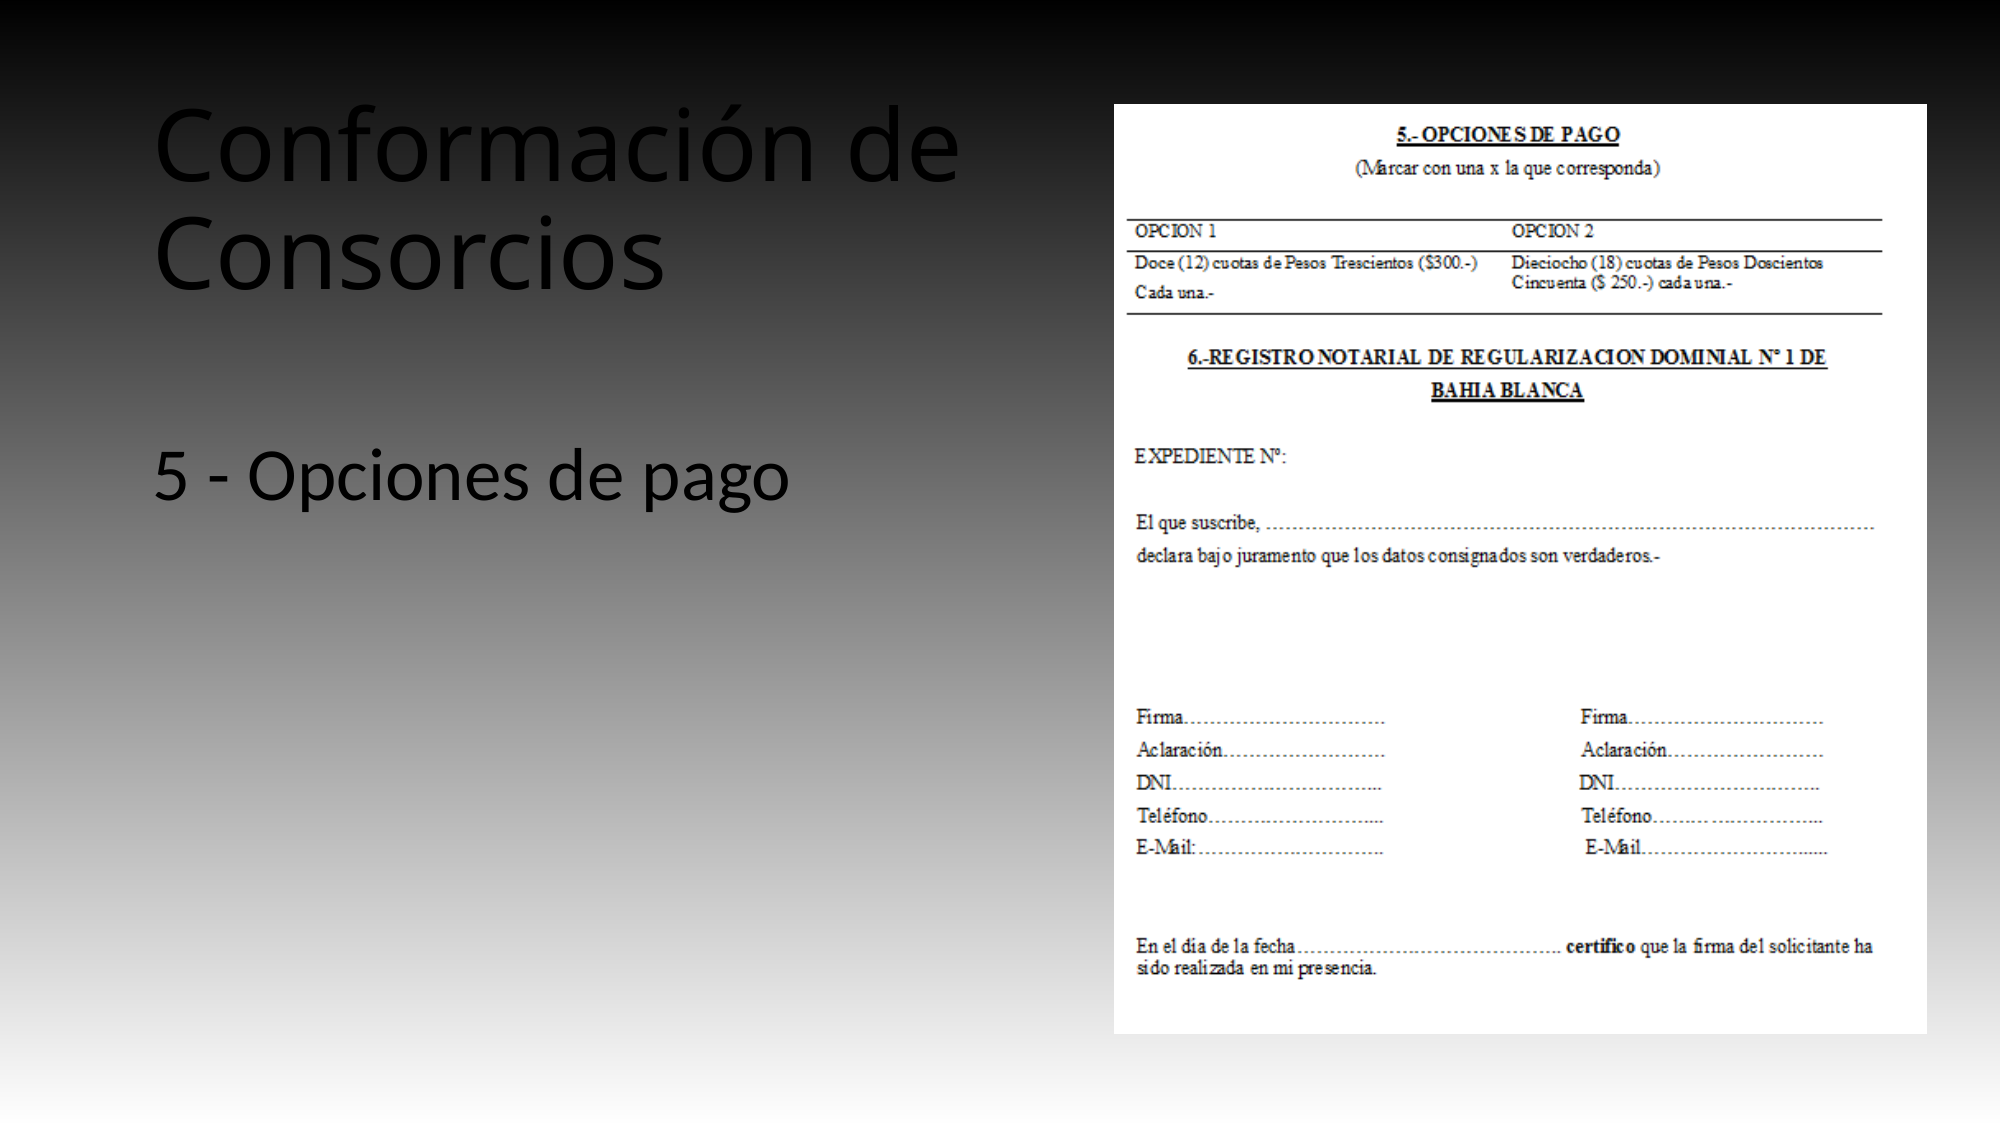

# Conformación de Consorcios
5 - Opciones de pago